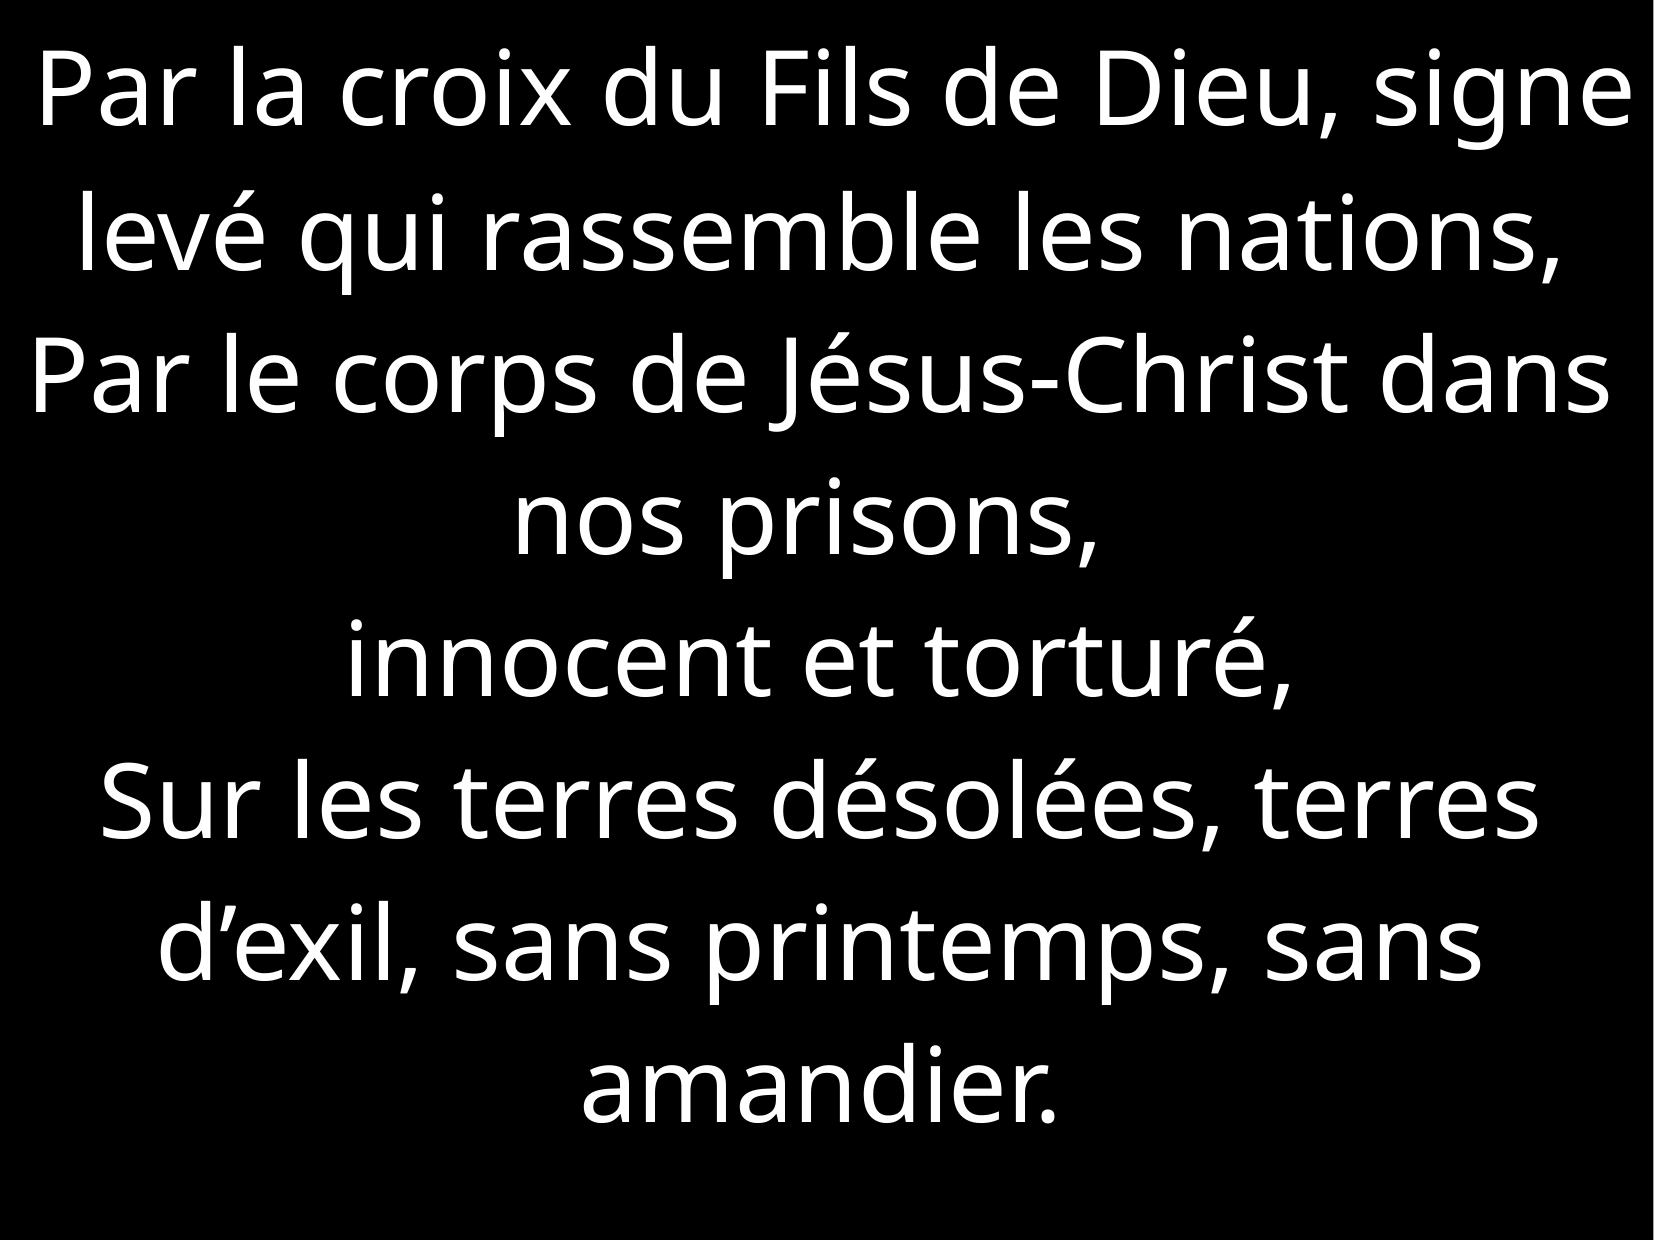

# Par la croix du Fils de Dieu, signe levé qui rassemble les nations,
Par le corps de Jésus-Christ dans nos prisons,
innocent et torturé,
Sur les terres désolées, terres d’exil, sans printemps, sans amandier.